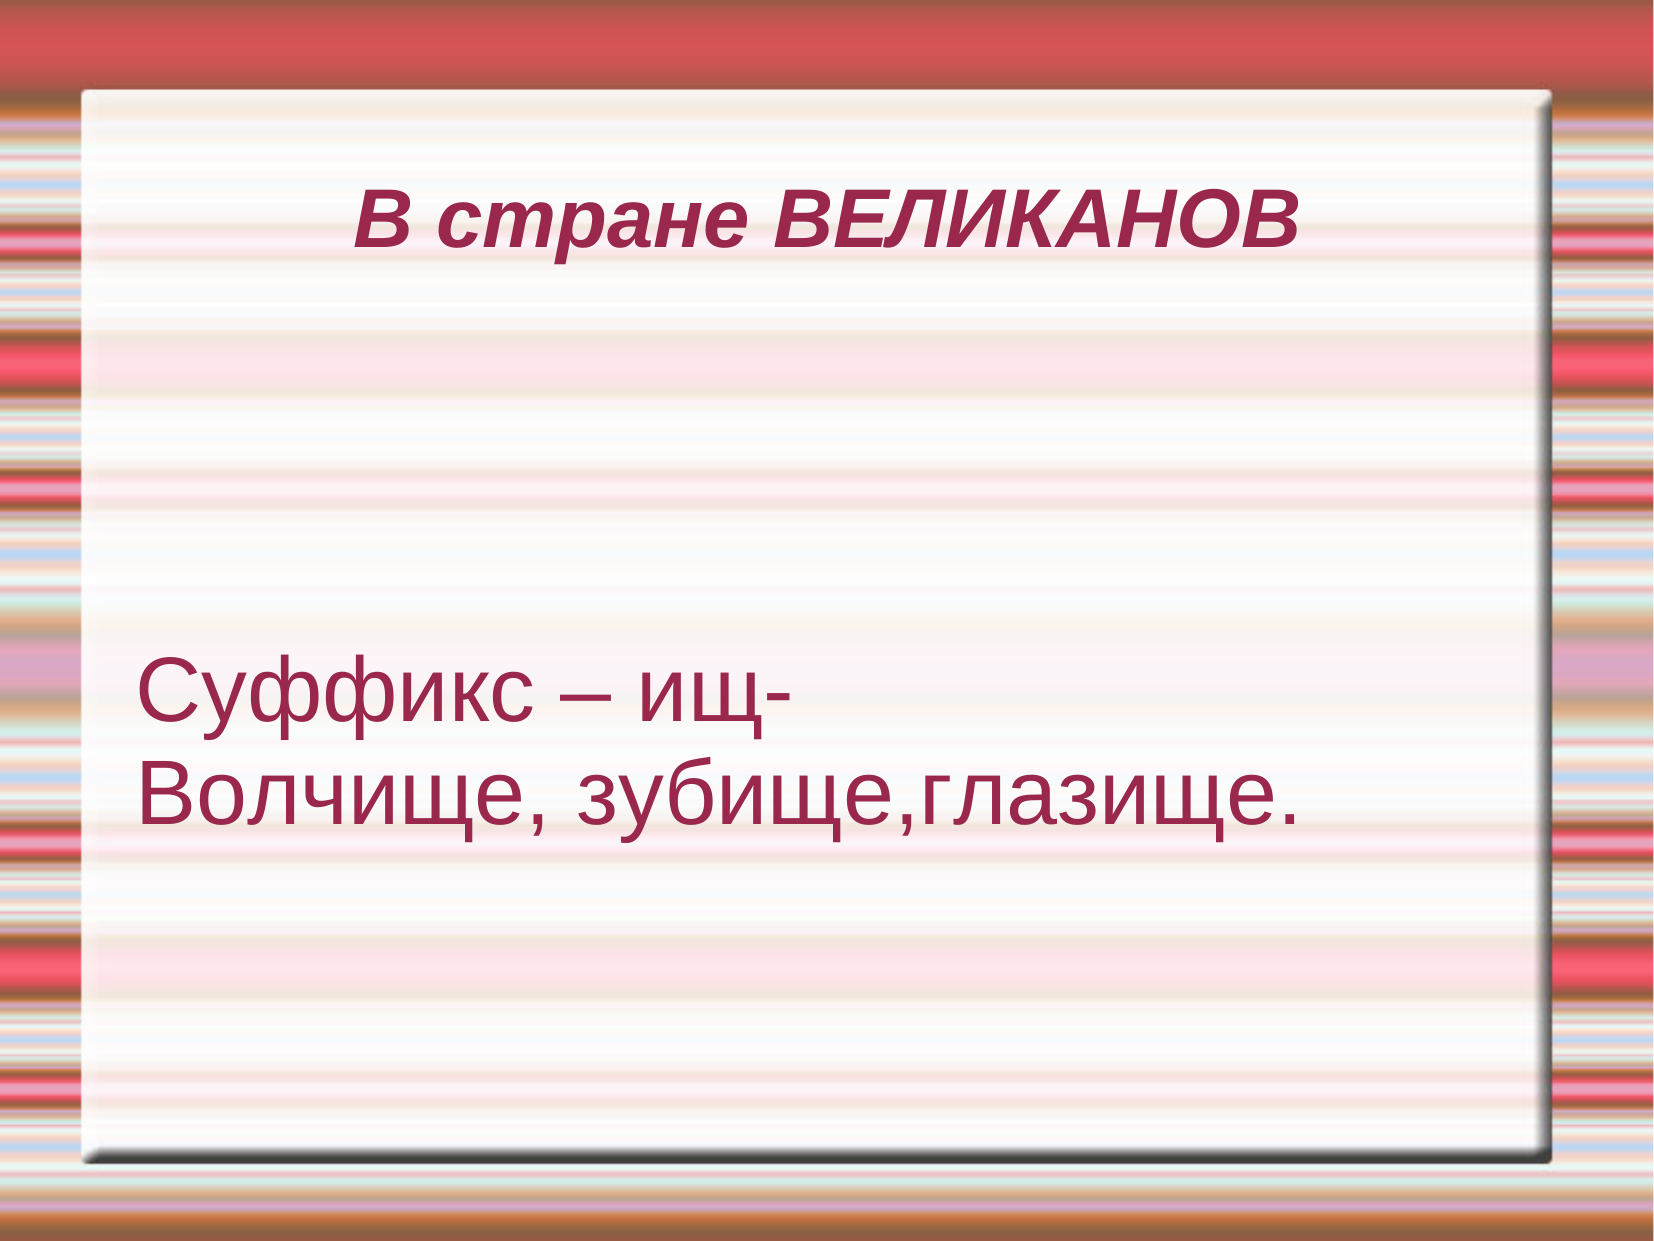

# В стране ВЕЛИКАНОВ
Суффикс – ищ-
Волчище, зубище,глазище.